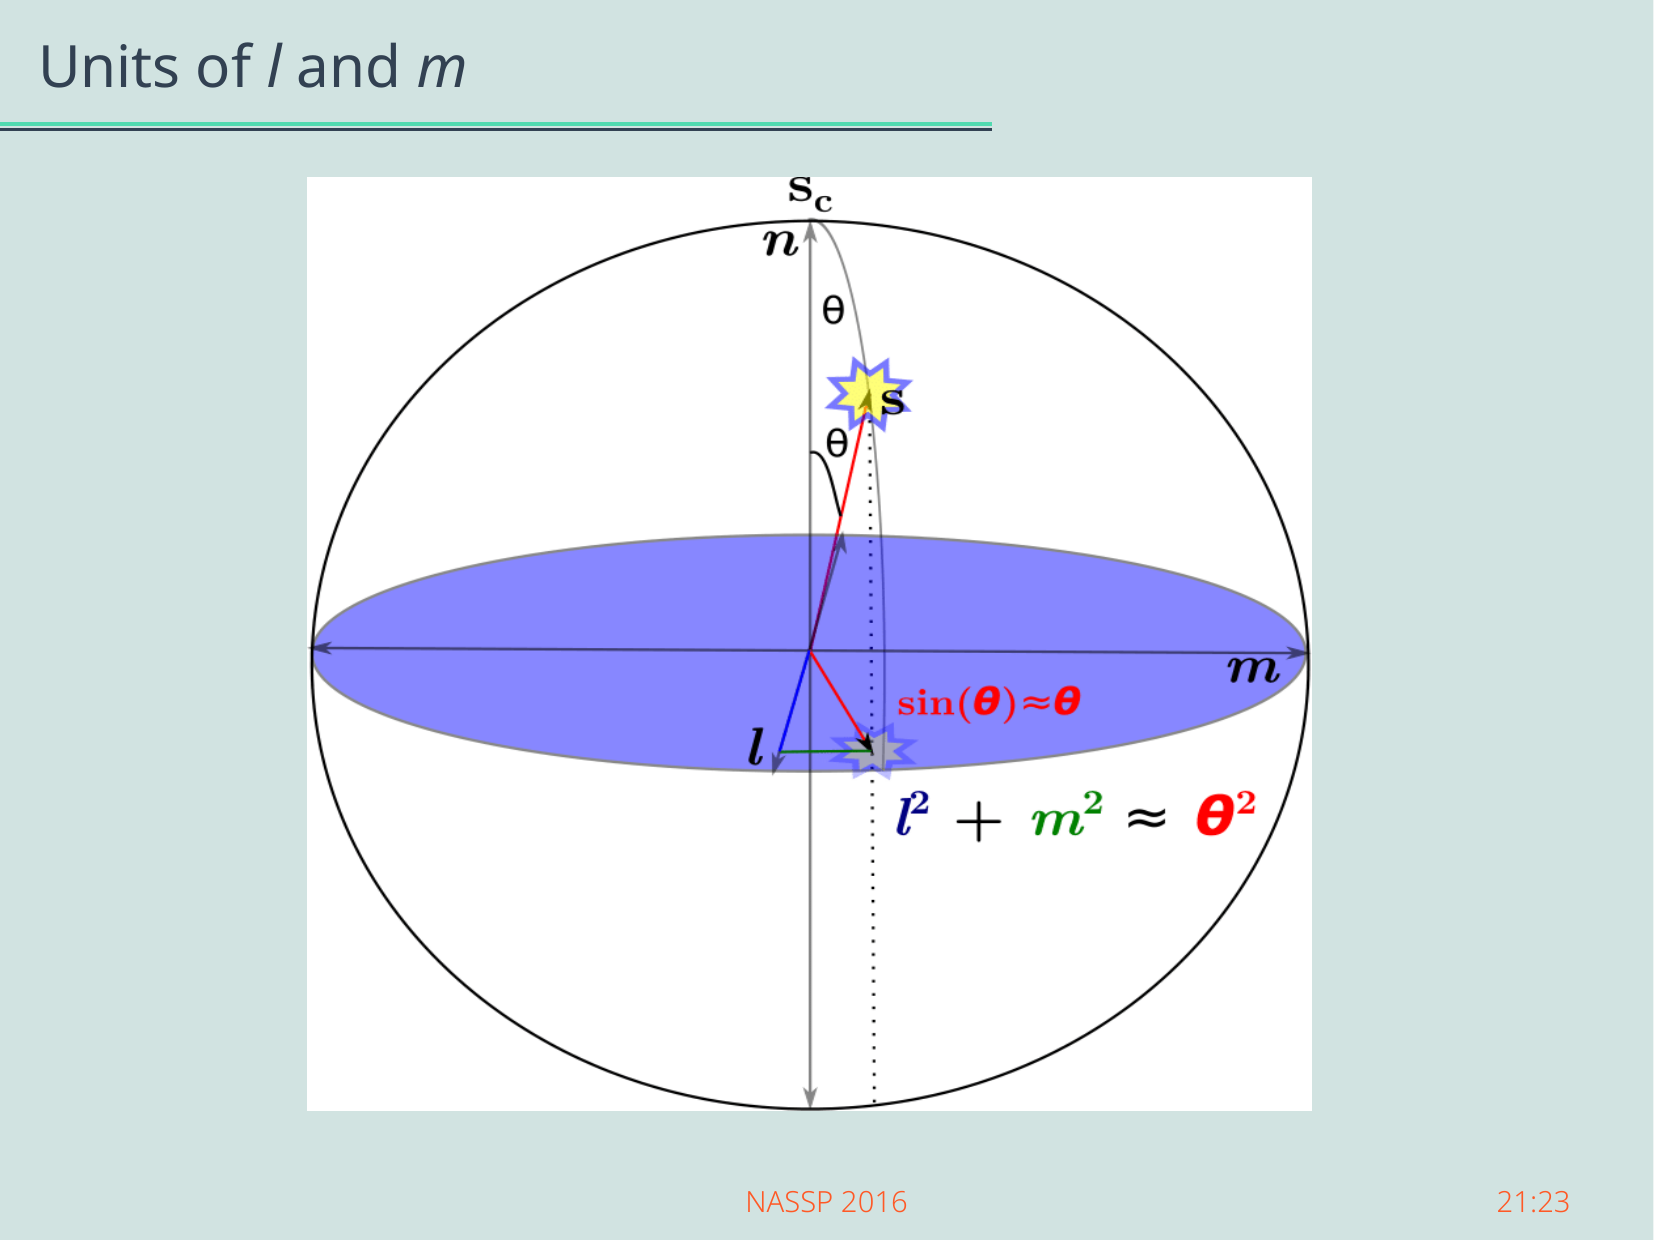

Units of l and m
NASSP 2016
21